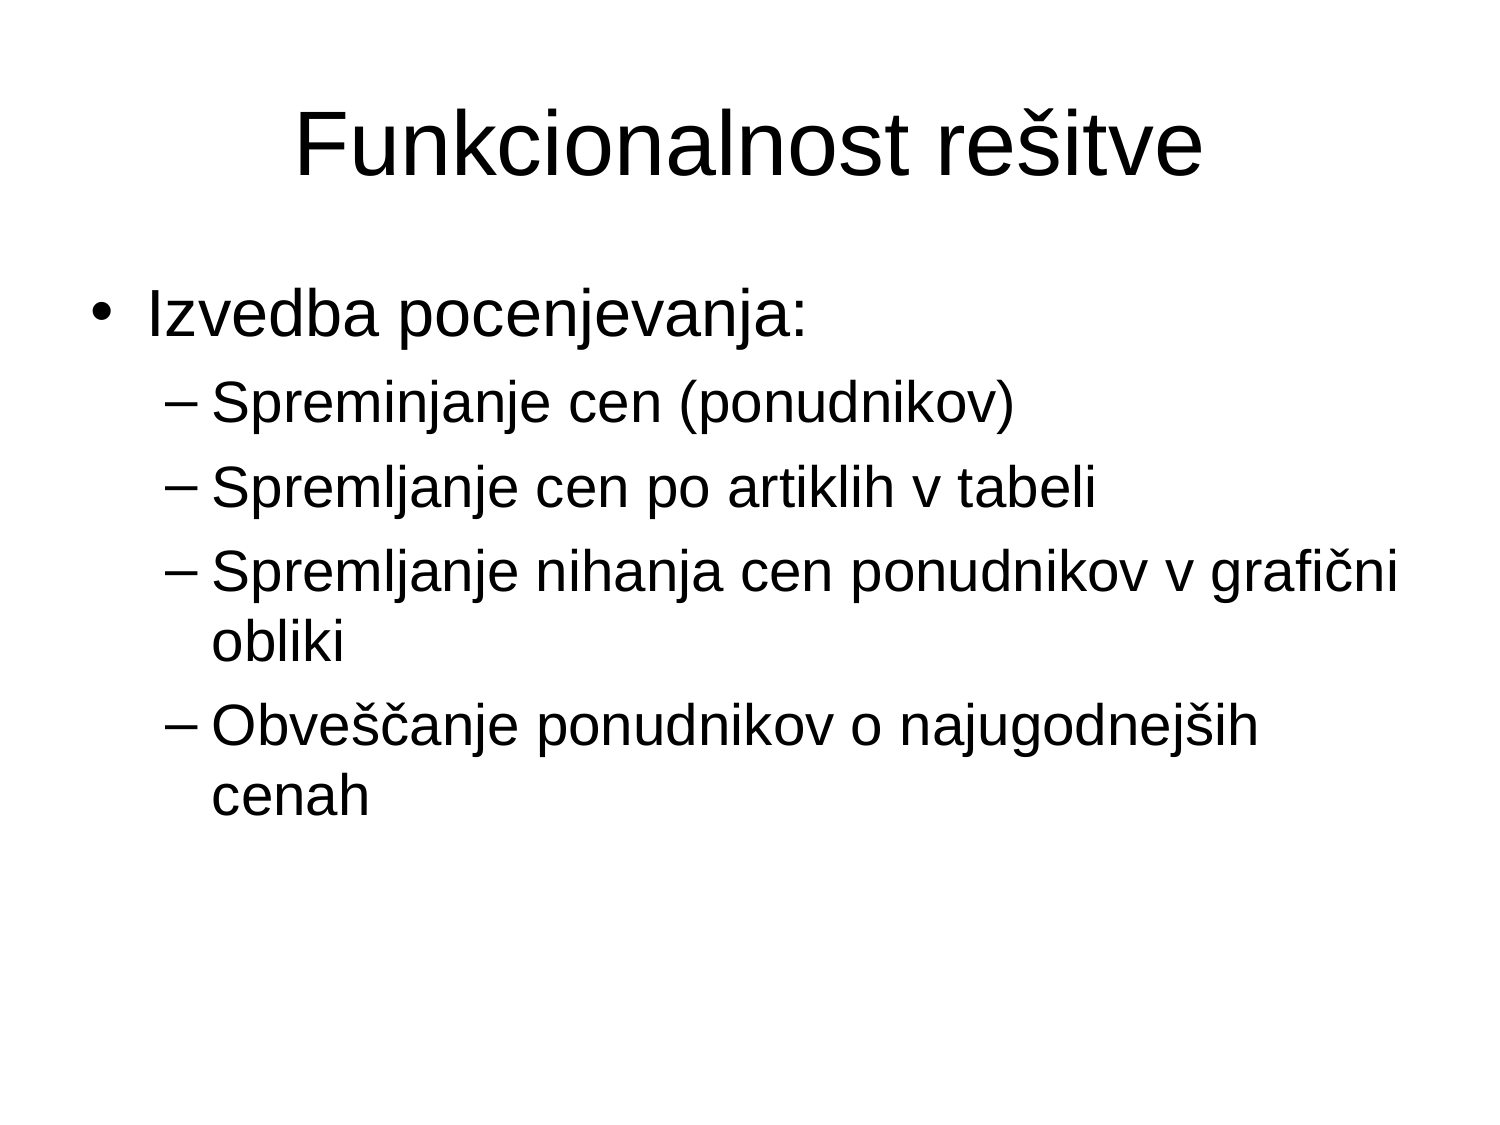

# Funkcionalnost rešitve
Izvedba pocenjevanja:
Spreminjanje cen (ponudnikov)
Spremljanje cen po artiklih v tabeli
Spremljanje nihanja cen ponudnikov v grafični obliki
Obveščanje ponudnikov o najugodnejših cenah